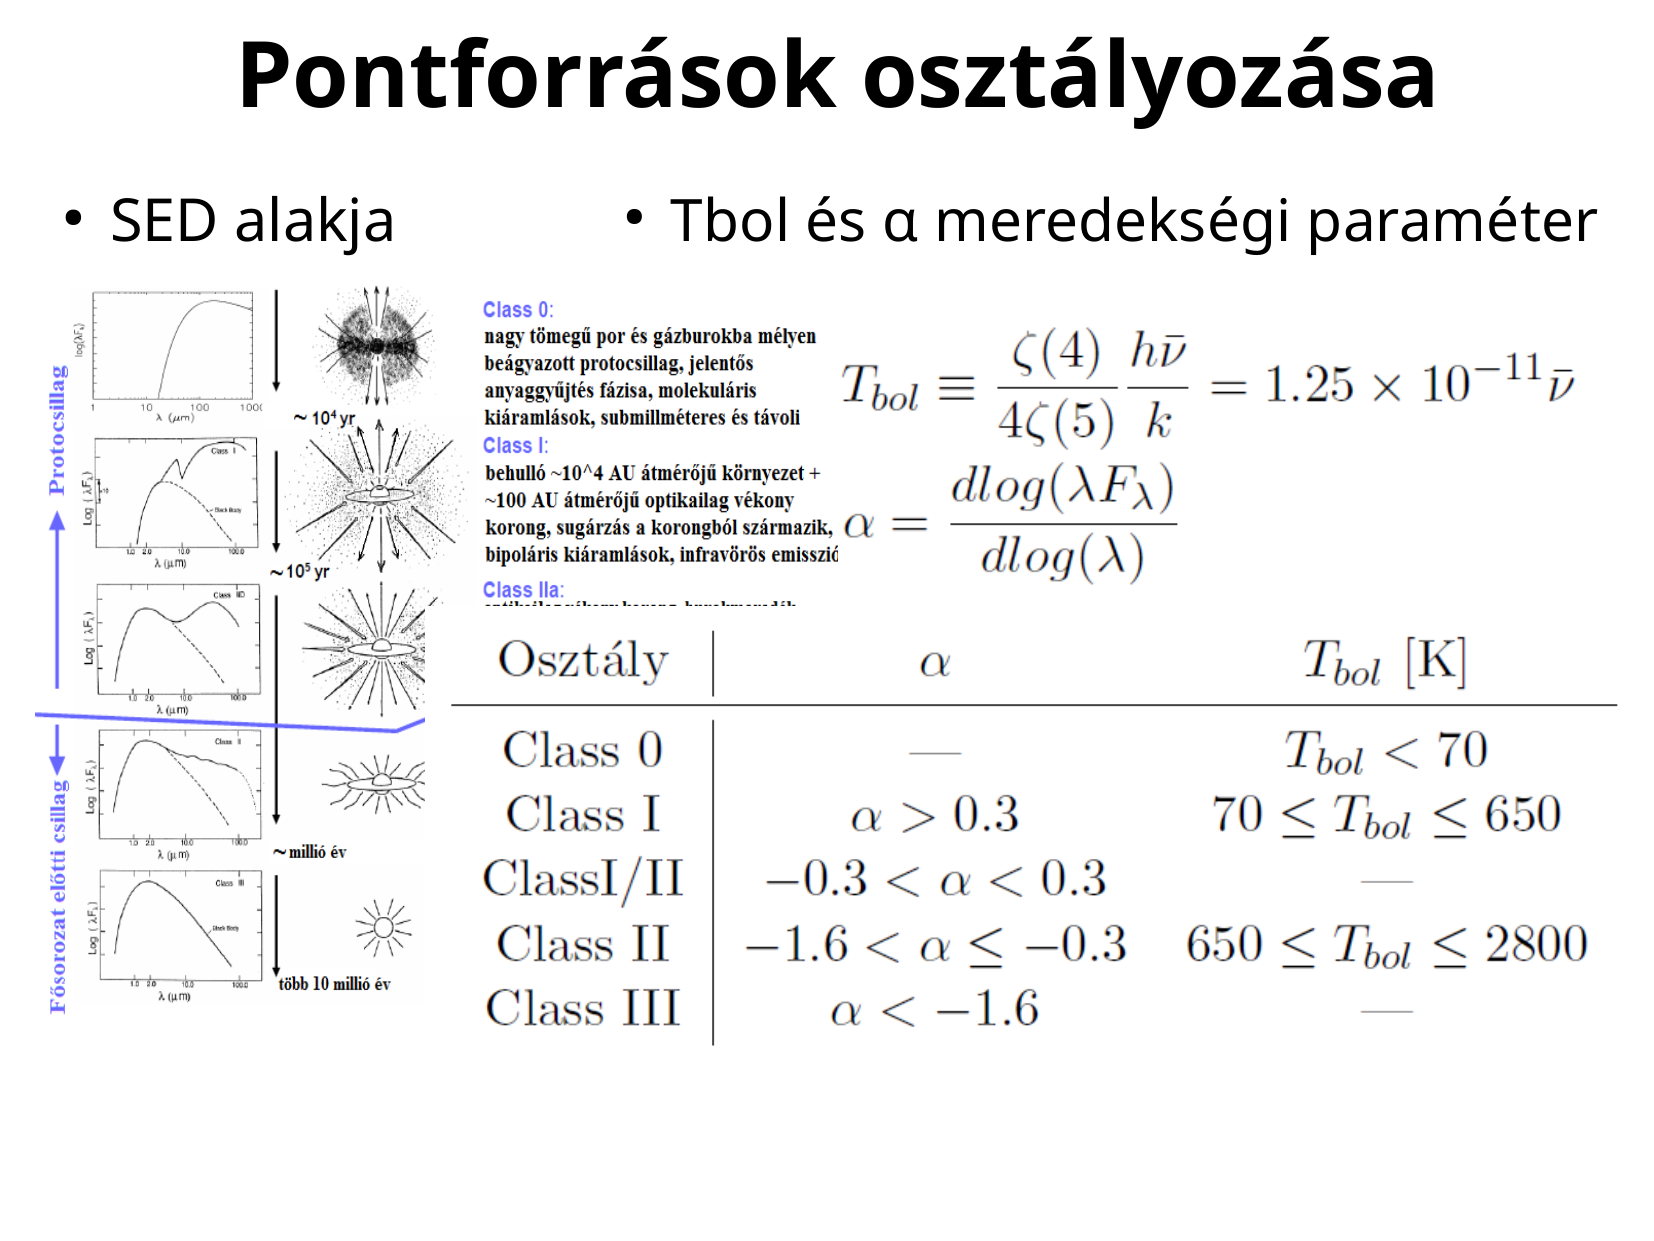

# Pontforrások osztályozása
SED alakja
Tbol és α meredekségi paraméter